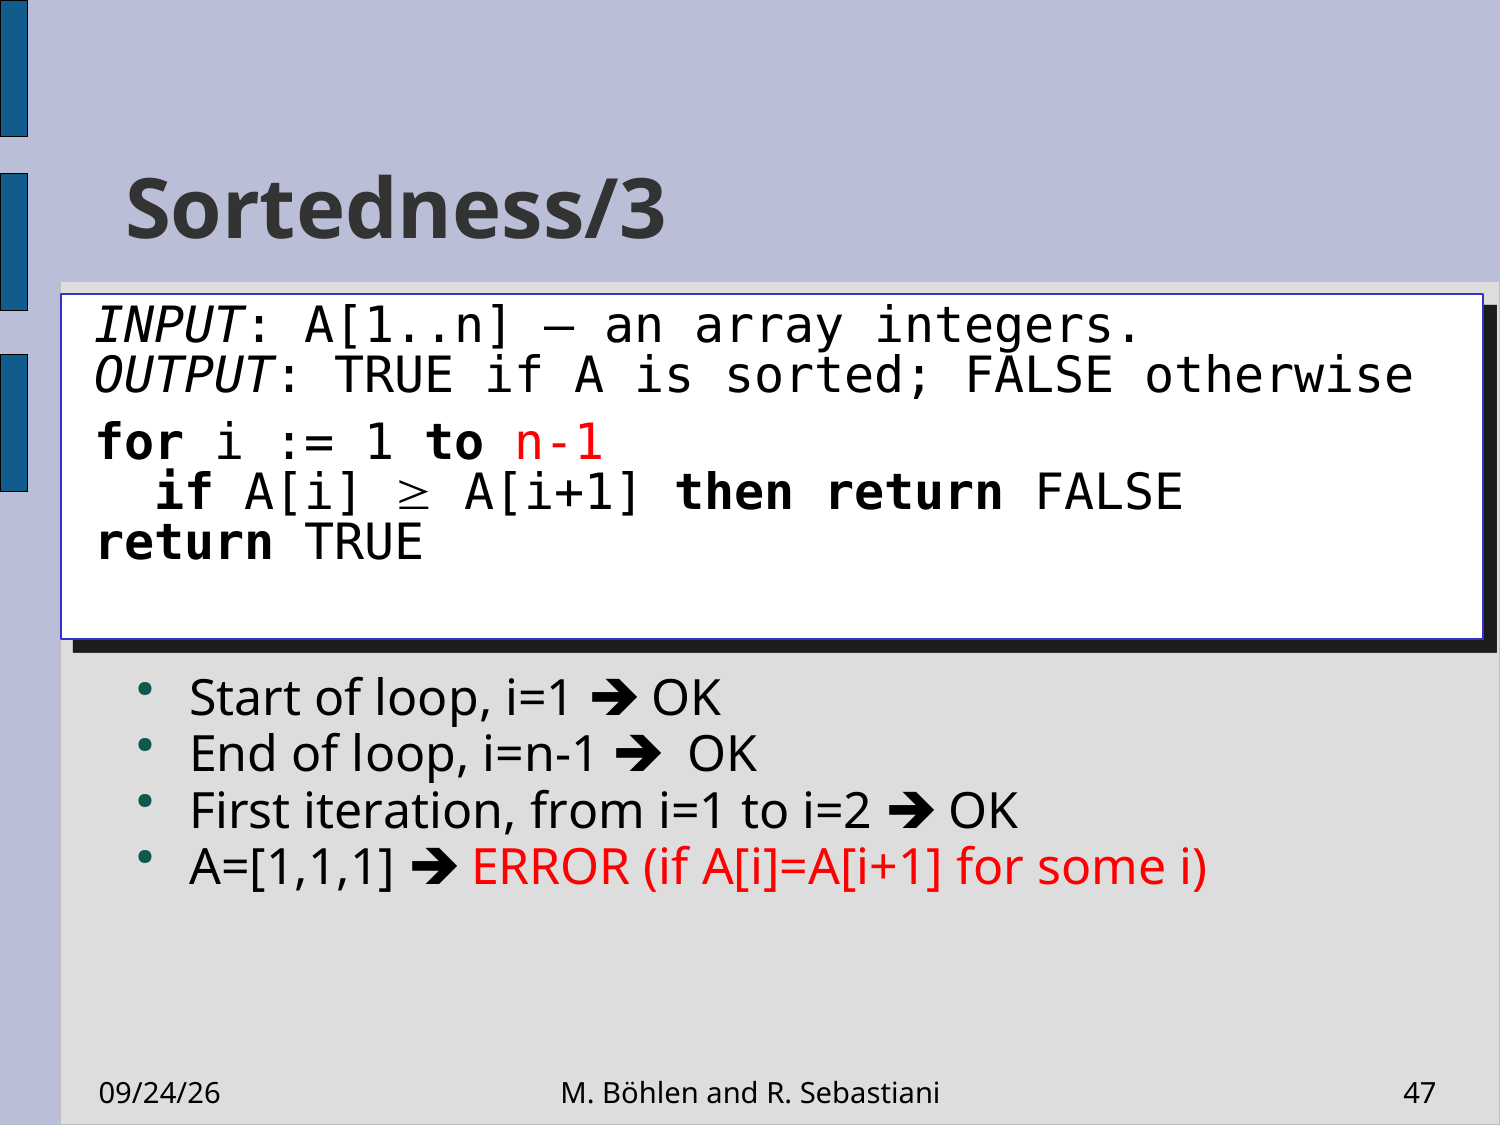

# Sortedness/3
INPUT: A[1..n] – an array integers.
OUTPUT: TRUE if A is sorted; FALSE otherwise
for i := 1 to n-1
 if A[i]  A[i+1] then return FALSE
return TRUE
Start of loop, i=1  OK
End of loop, i=n-1  OK
First iteration, from i=1 to i=2  OK
A=[1,1,1]  ERROR (if A[i]=A[i+1] for some i)
M. Böhlen and R. Sebastiani
47